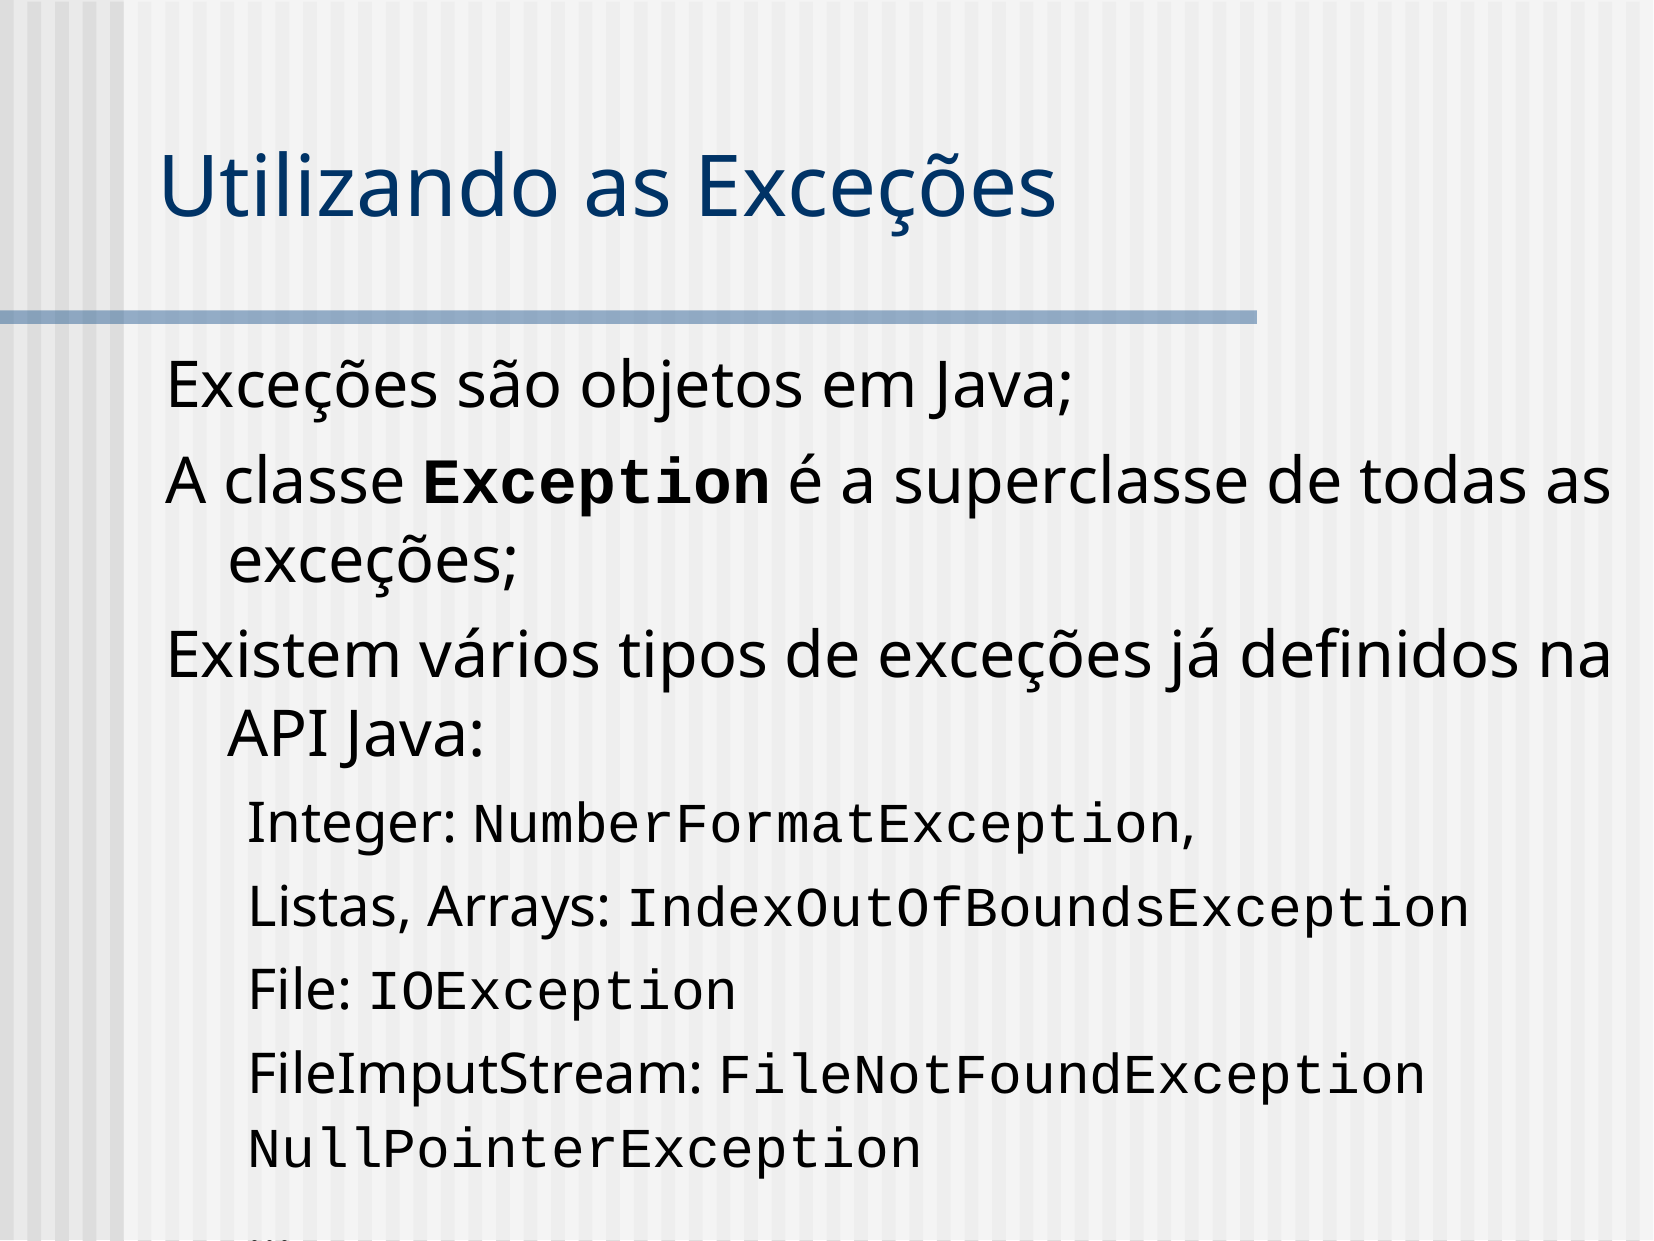

# Utilizando as Exceções
Exceções são objetos em Java;
A classe Exception é a superclasse de todas as exceções;
Existem vários tipos de exceções já definidos na API Java:
Integer: NumberFormatException,
Listas, Arrays: IndexOutOfBoundsException
File: IOException
FileImputStream: FileNotFoundException
NullPointerException
...